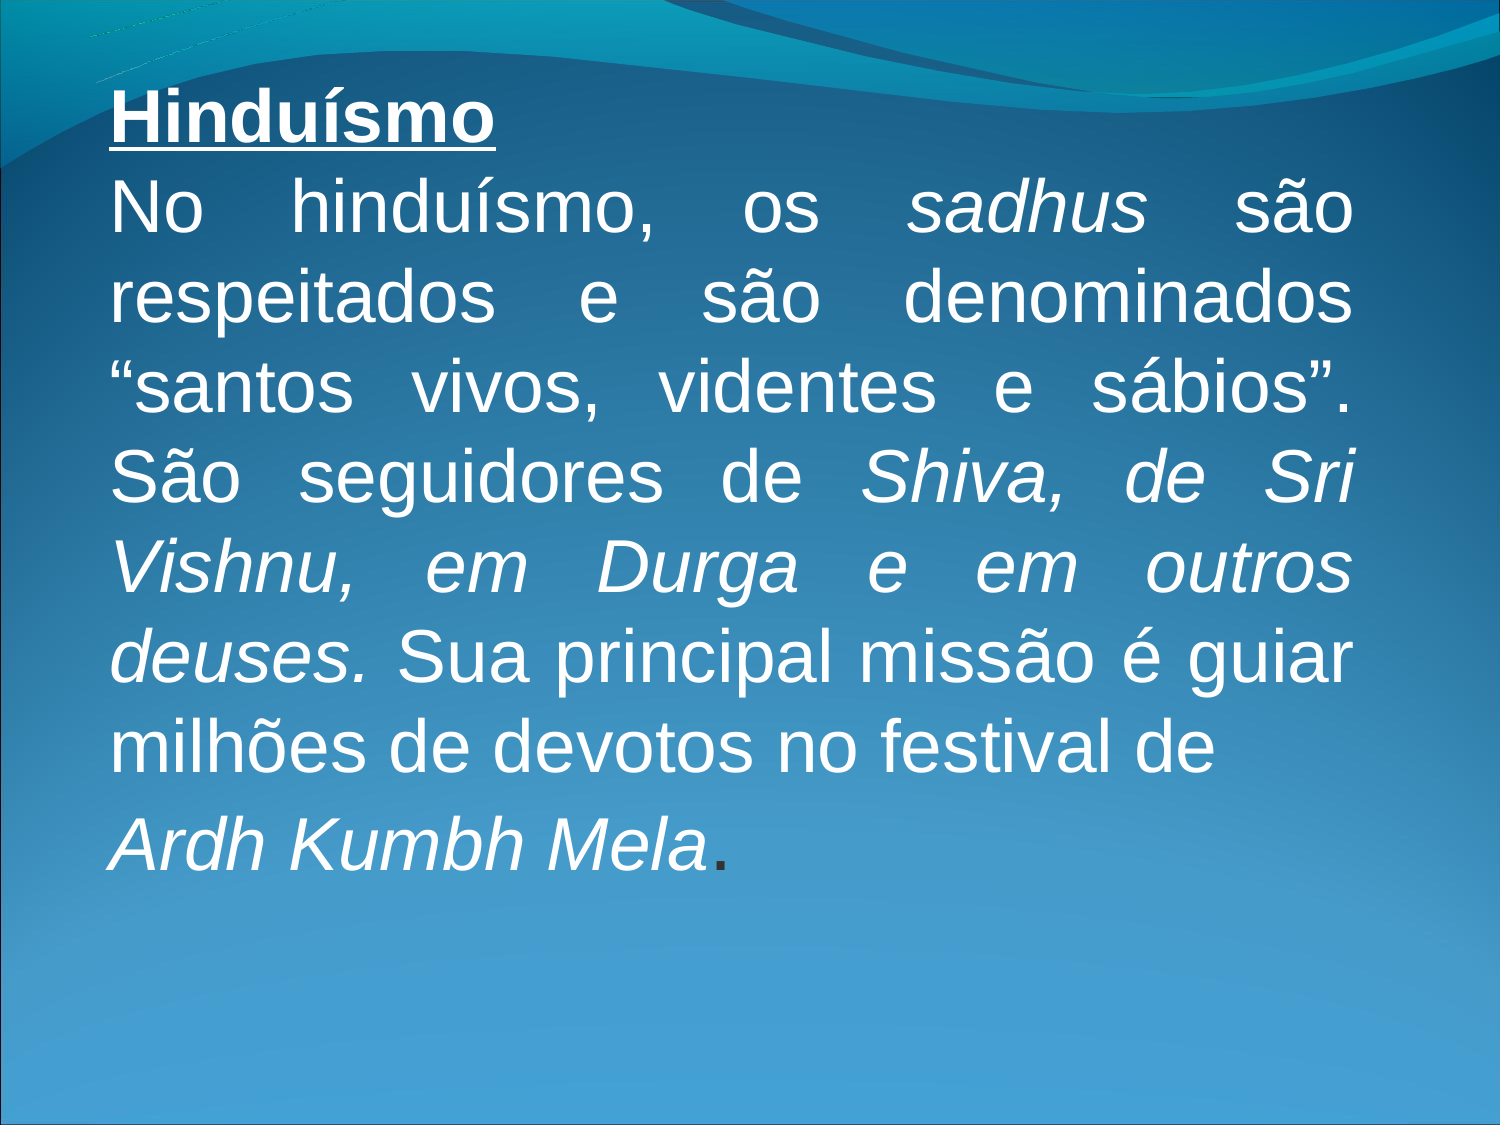

Hinduísmo
No hinduísmo, os sadhus são respeitados e são denominados “santos vivos, videntes e sábios”. São seguidores de Shiva, de Sri Vishnu, em Durga e em outros deuses. Sua principal missão é guiar milhões de devotos no festival de
Ardh Kumbh Mela.